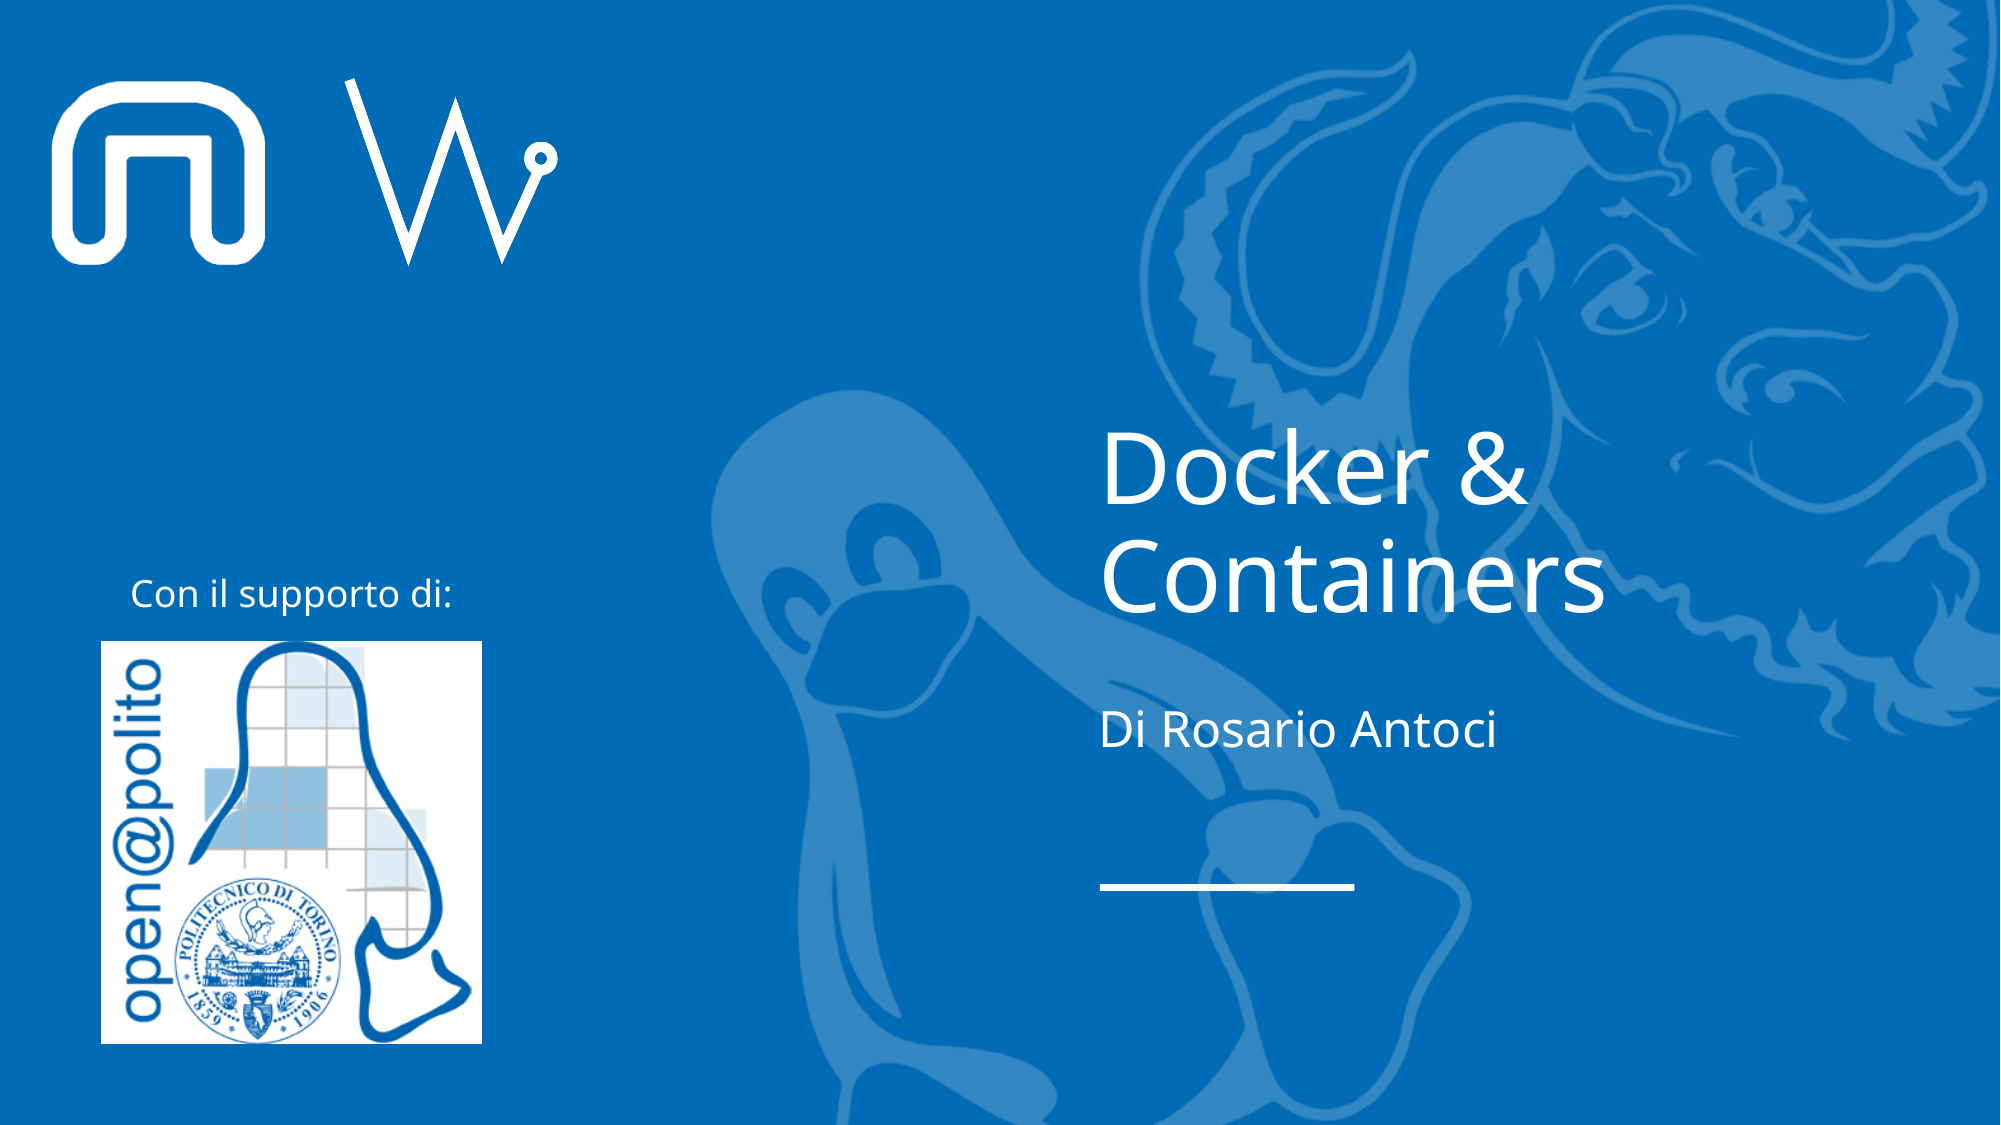

Docker & Containers
# Di Rosario Antoci